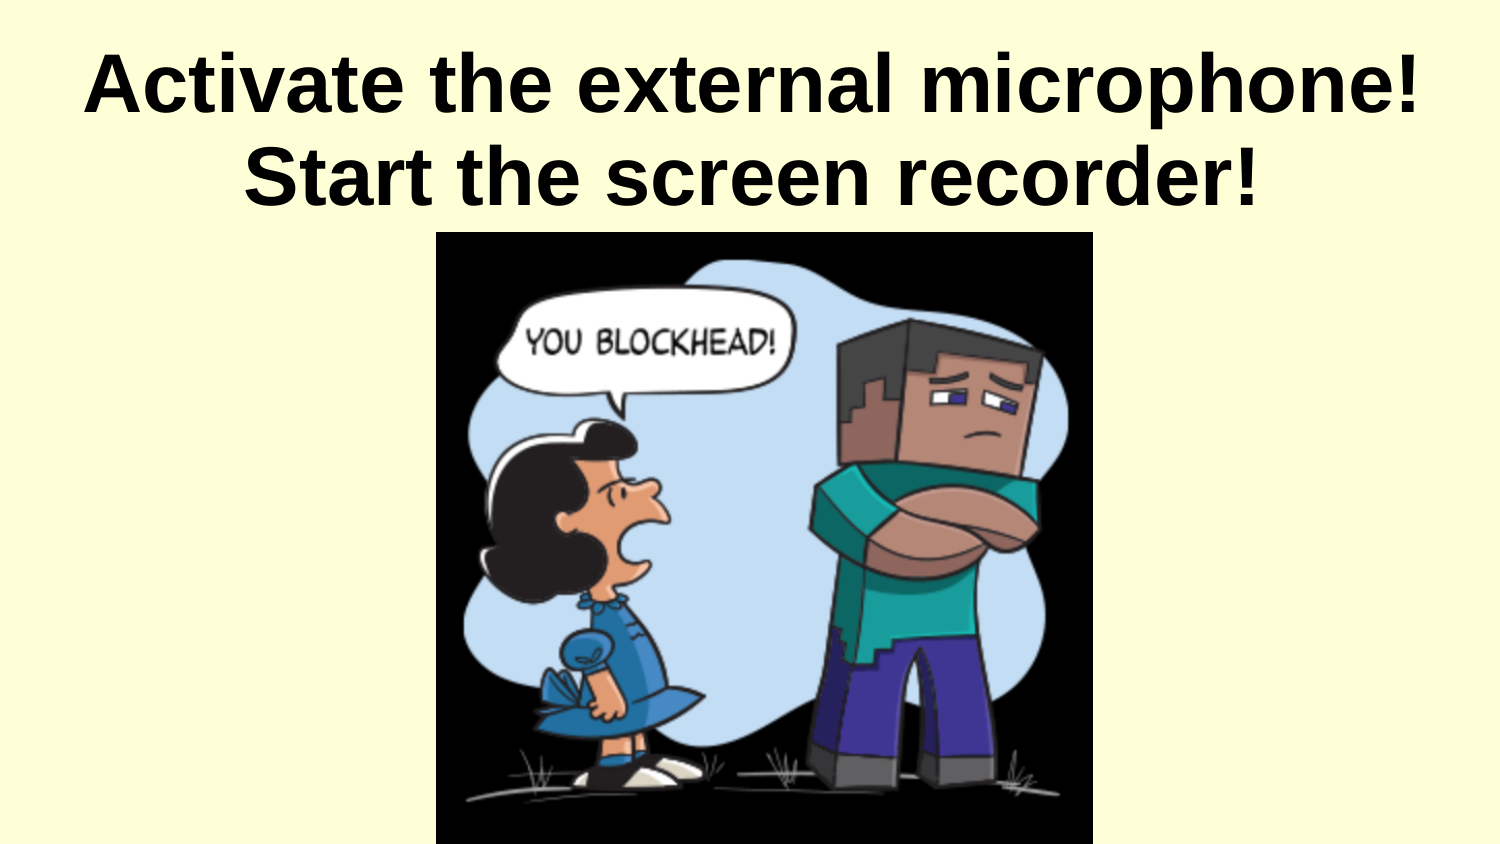

Activate the external microphone!
Start the screen recorder!